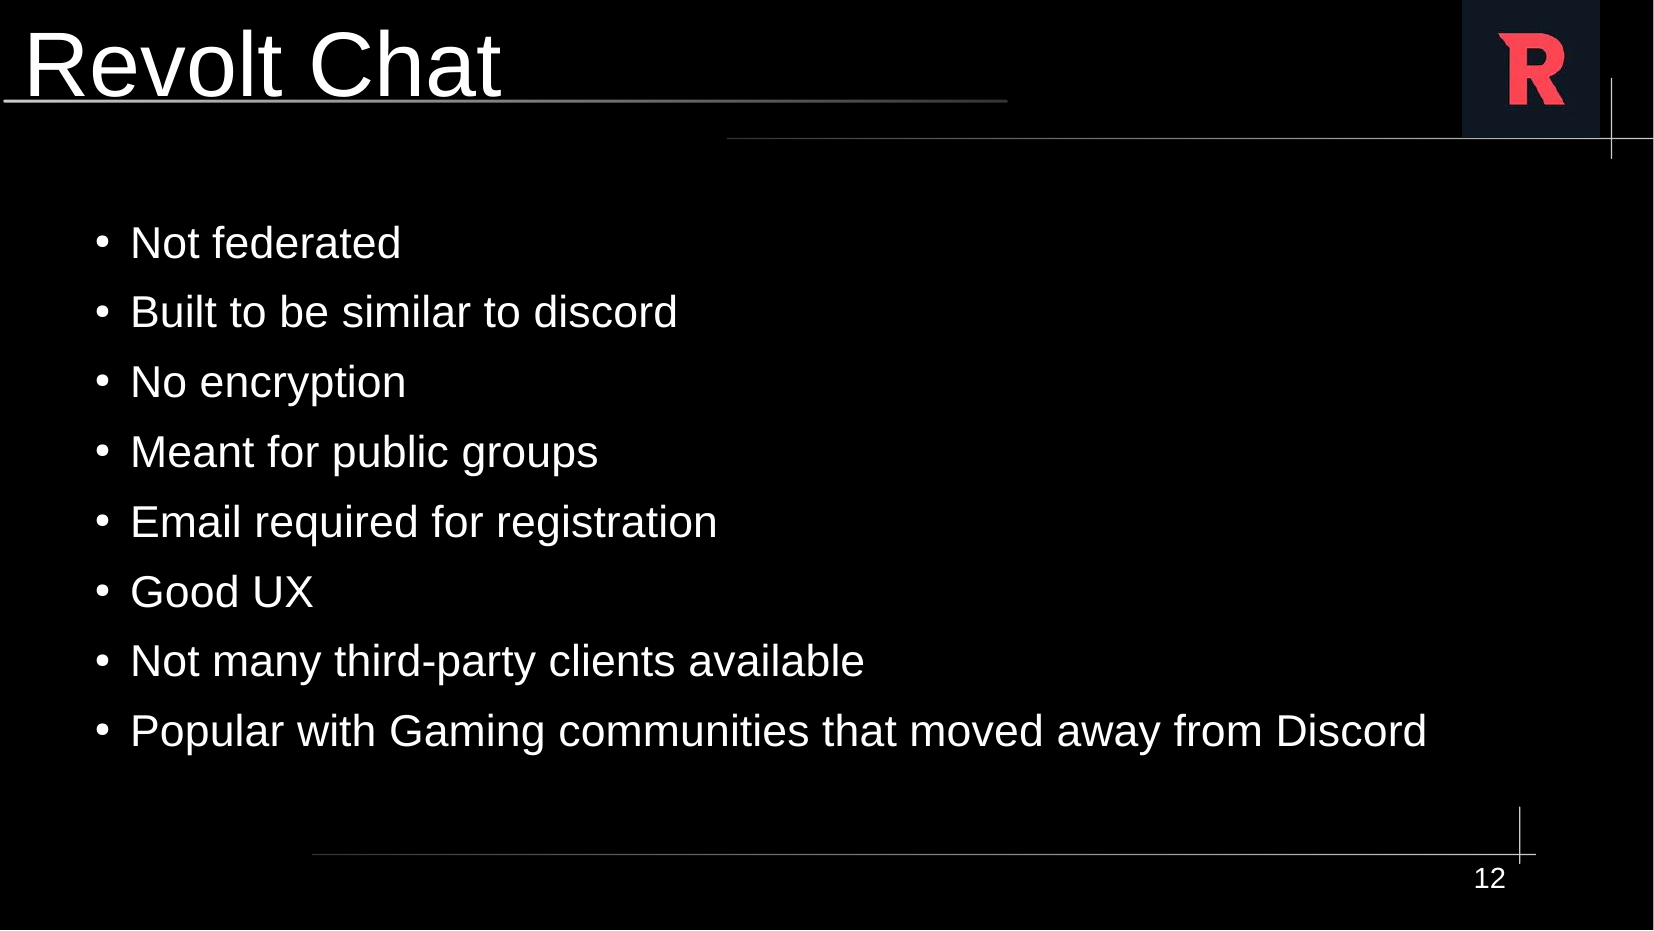

# Revolt Chat
Not federated
Built to be similar to discord
No encryption
Meant for public groups
Email required for registration
Good UX
Not many third-party clients available
Popular with Gaming communities that moved away from Discord
12